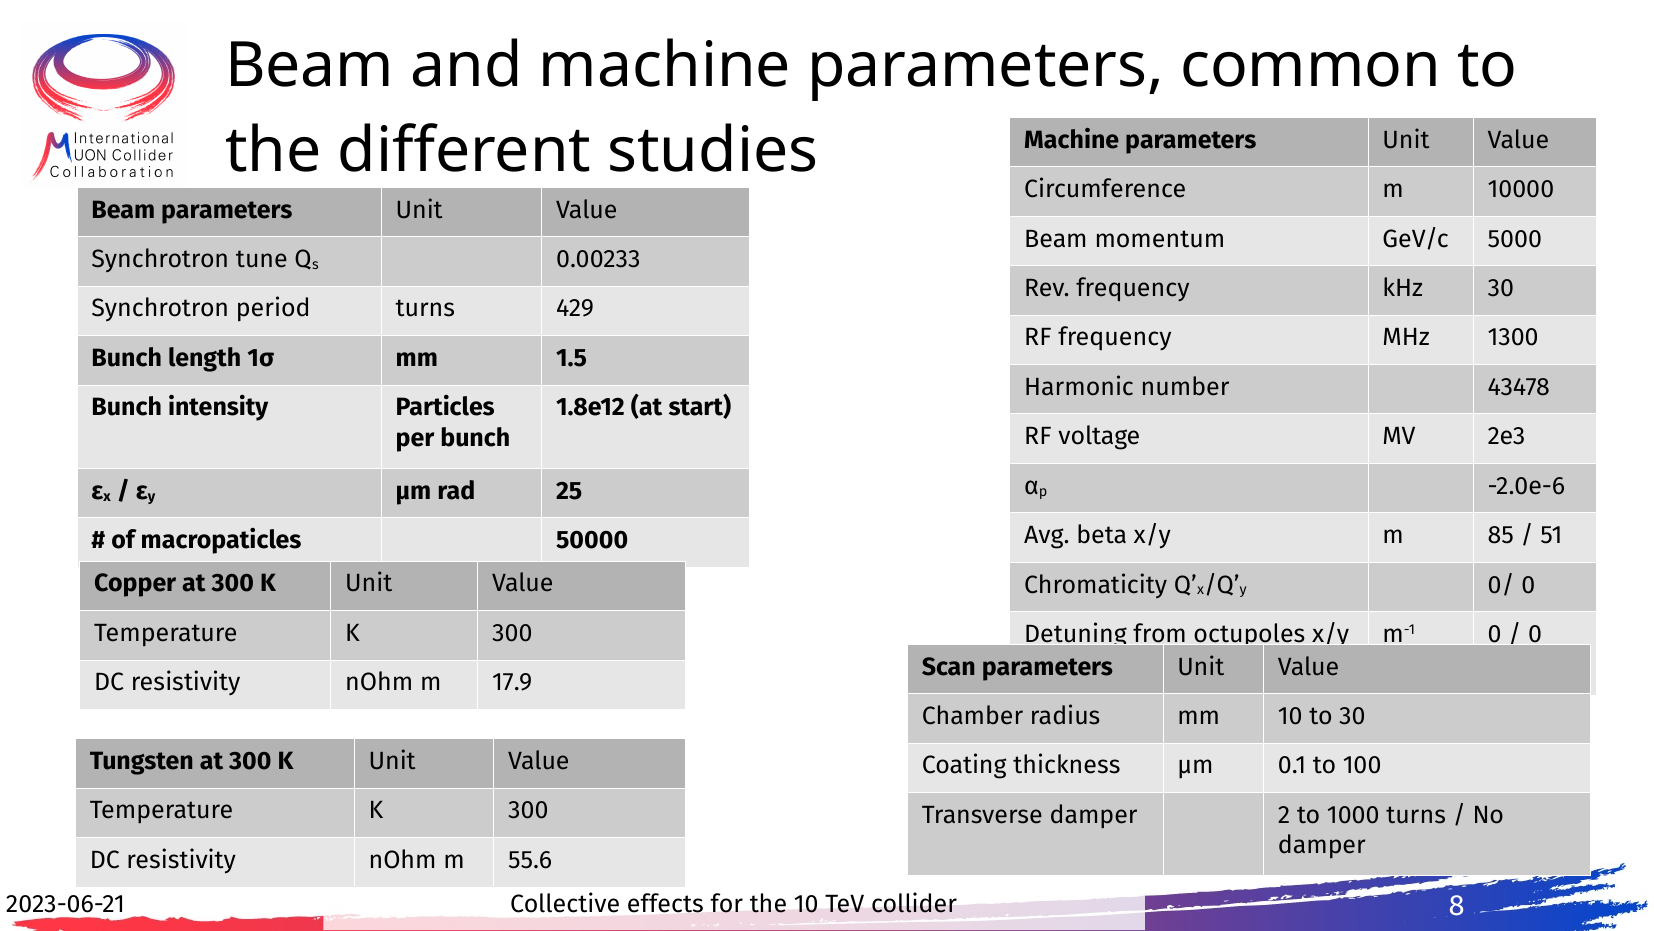

# Beam and machine parameters, common to the different studies
| Machine parameters | Unit | Value |
| --- | --- | --- |
| Circumference | m | 10000 |
| Beam momentum | GeV/c | 5000 |
| Rev. frequency | kHz | 30 |
| RF frequency | MHz | 1300 |
| Harmonic number | | 43478 |
| RF voltage | MV | 2e3 |
| αp | | -2.0e-6 |
| Avg. beta x/y | m | 85 / 51 |
| Chromaticity Q’x/Q’y | | 0/ 0 |
| Detuning from octupoles x/y | m-1 | 0 / 0 |
| Beam parameters | Unit | Value |
| --- | --- | --- |
| Synchrotron tune Qs | | 0.00233 |
| Synchrotron period | turns | 429 |
| Bunch length 1σ | mm | 1.5 |
| Bunch intensity | Particles per bunch | 1.8e12 (at start) |
| εx / εy | μm rad | 25 |
| # of macropaticles | | 50000 |
| Copper at 300 K | Unit | Value |
| --- | --- | --- |
| Temperature | K | 300 |
| DC resistivity | nOhm m | 17.9 |
| Scan parameters | Unit | Value |
| --- | --- | --- |
| Chamber radius | mm | 10 to 30 |
| Coating thickness | μm | 0.1 to 100 |
| Transverse damper | | 2 to 1000 turns / No damper |
| Tungsten at 300 K | Unit | Value |
| --- | --- | --- |
| Temperature | K | 300 |
| DC resistivity | nOhm m | 55.6 |
2023-06-21
Collective effects for the 10 TeV collider
8